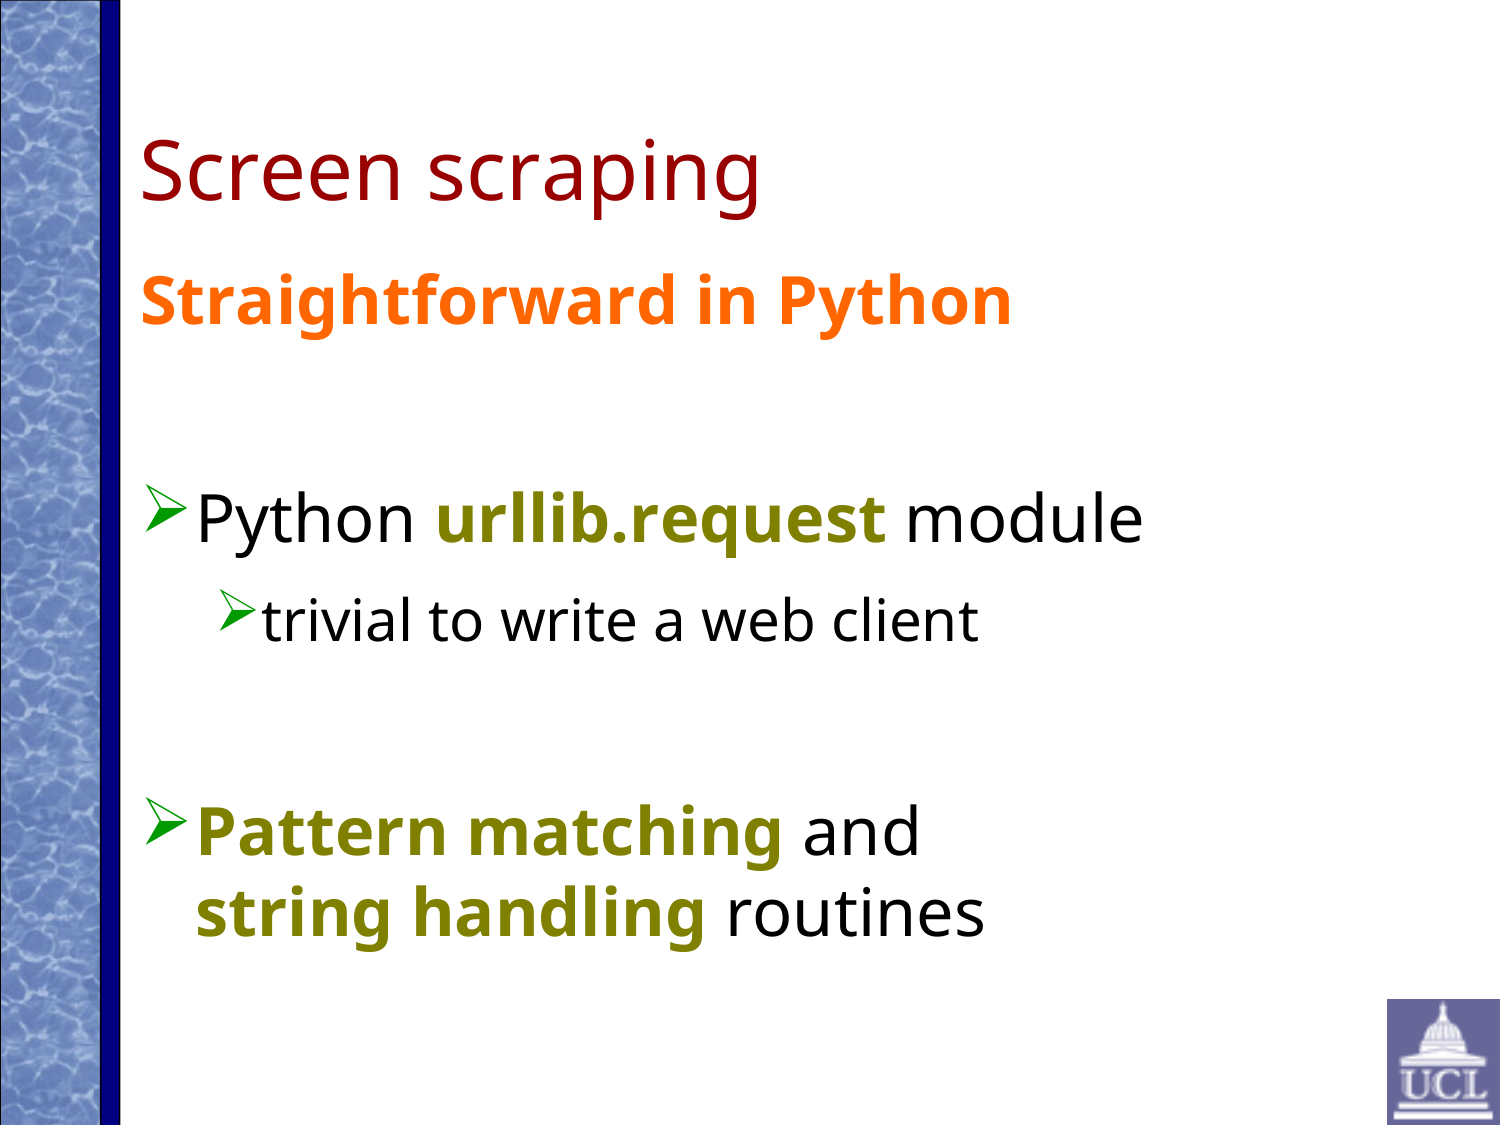

# Screen scraping
Straightforward in Python
Python urllib.request module
trivial to write a web client
Pattern matching and
string handling routines